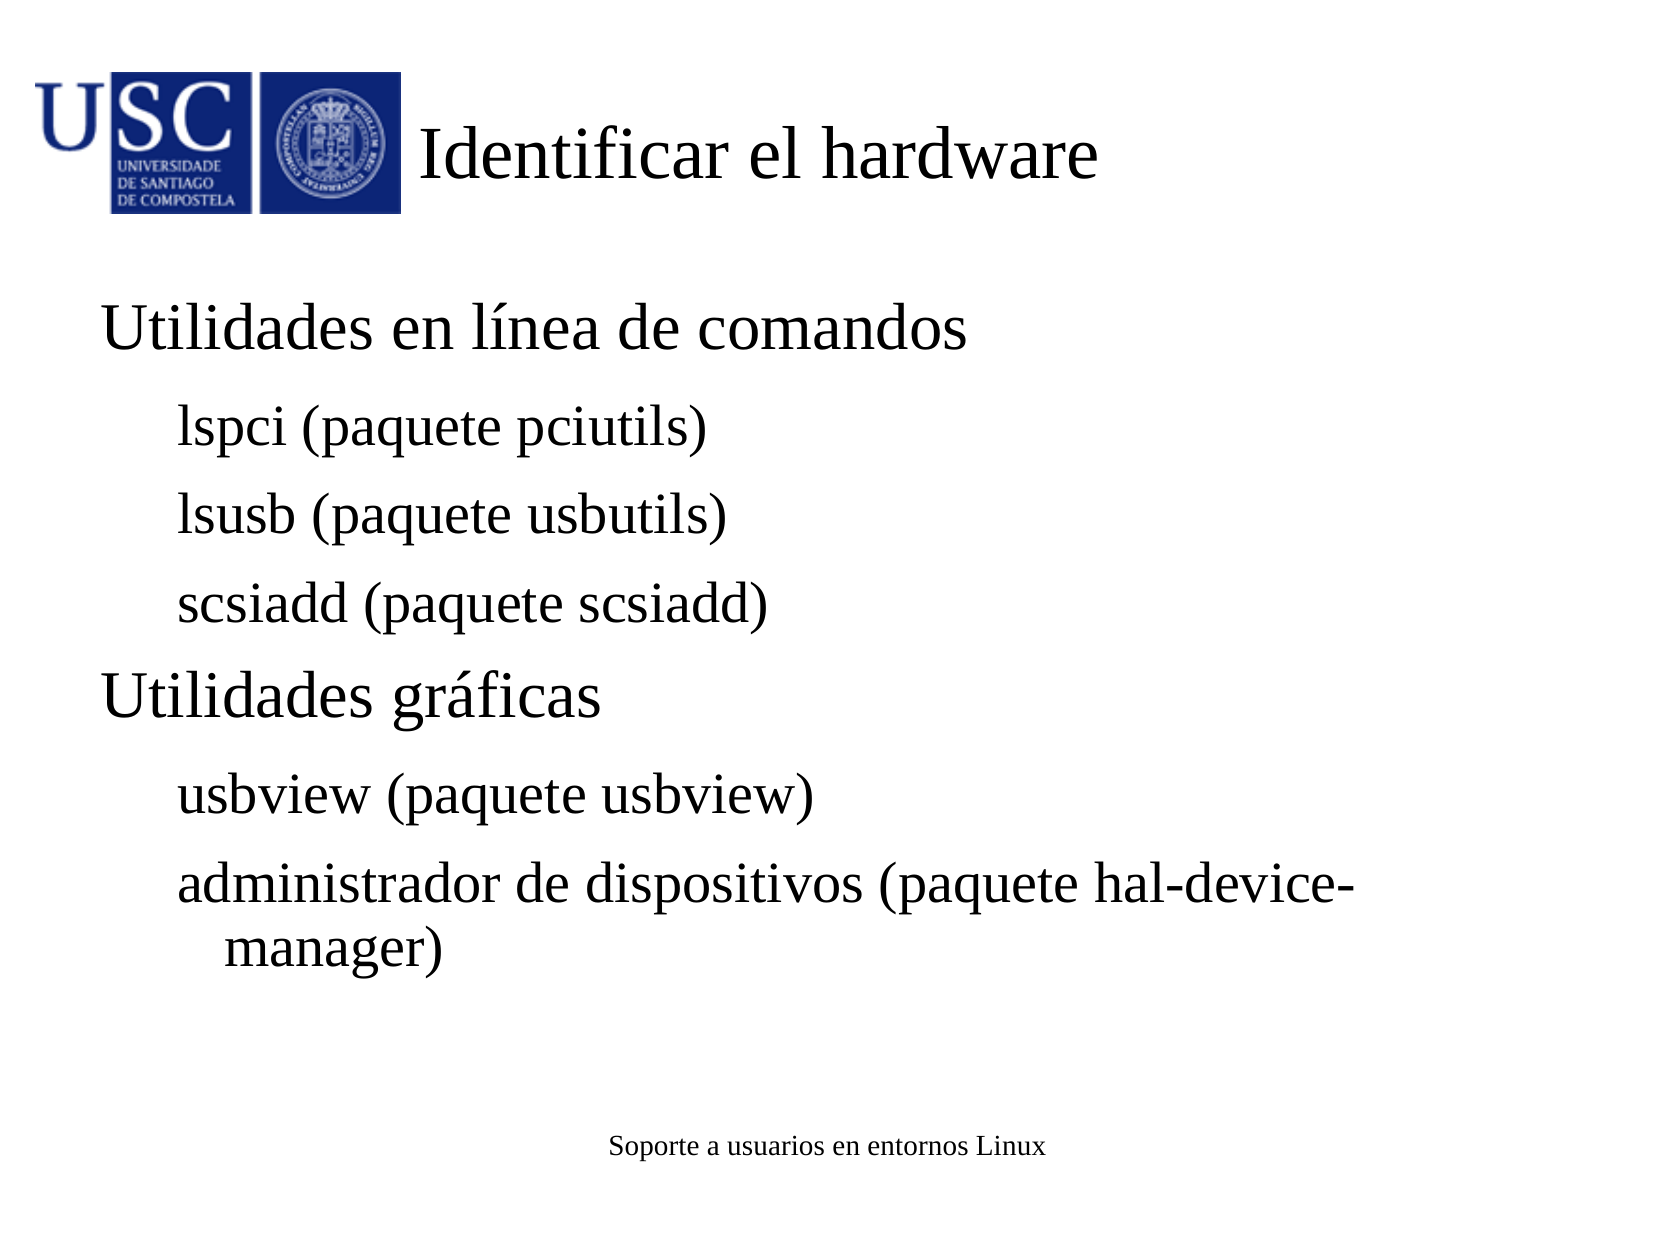

# Identificar el hardware
Utilidades en línea de comandos
lspci (paquete pciutils)
lsusb (paquete usbutils)
scsiadd (paquete scsiadd)
Utilidades gráficas
usbview (paquete usbview)
administrador de dispositivos (paquete hal-device-manager)